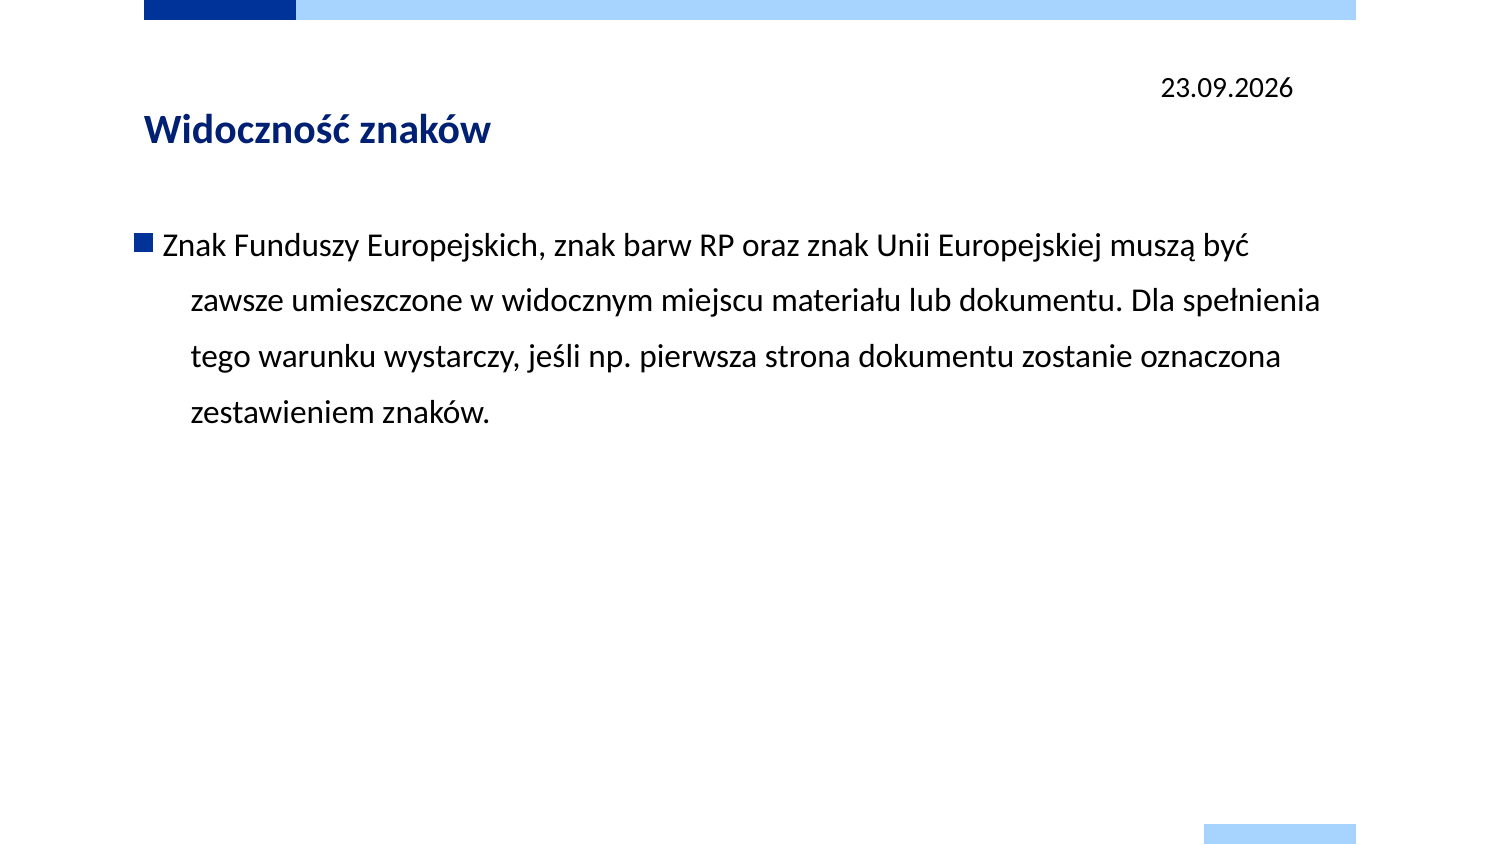

# Widoczność znaków
Znak Funduszy Europejskich, znak barw RP oraz znak Unii Europejskiej muszą być zawsze umieszczone w widocznym miejscu materiału lub dokumentu. Dla spełnienia tego warunku wystarczy, jeśli np. pierwsza strona dokumentu zostanie oznaczona zestawieniem znaków.